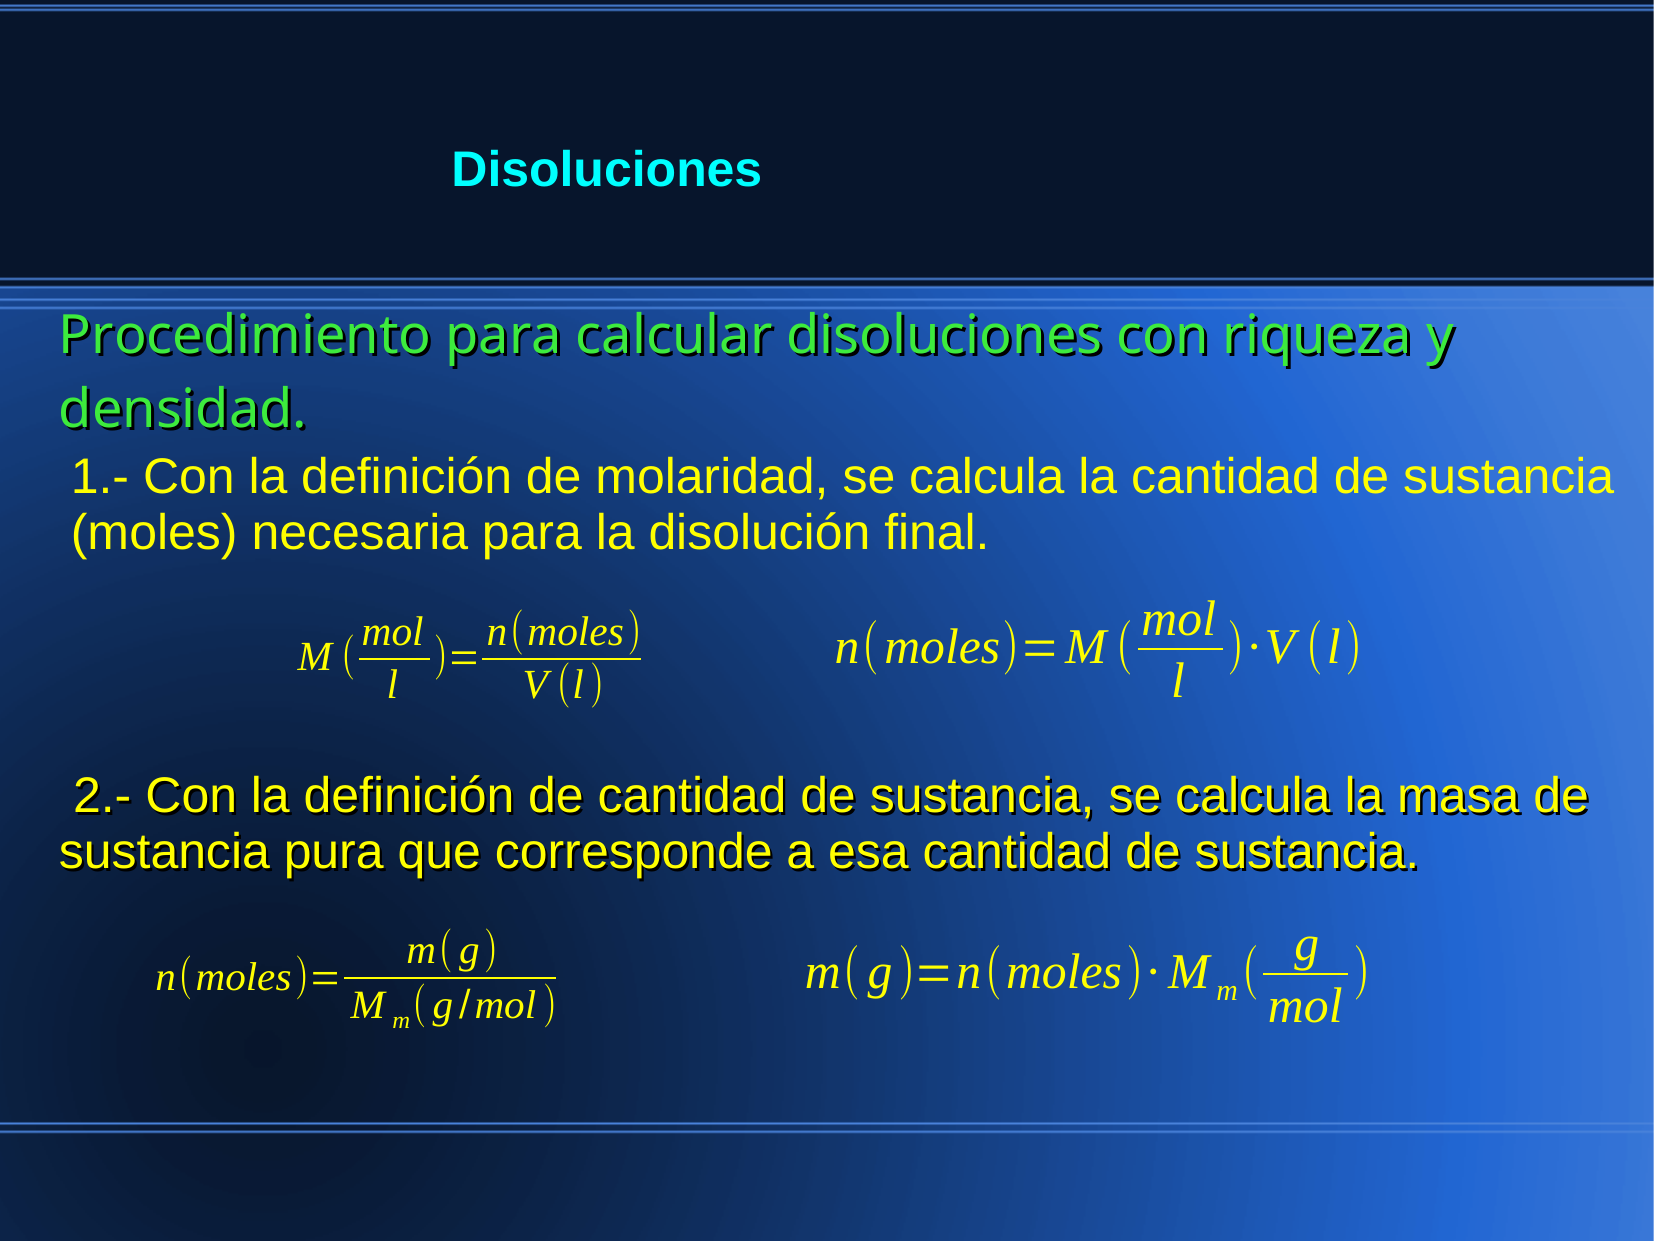

Disoluciones
Procedimiento para calcular disoluciones con riqueza y densidad.
# 1.- Con la definición de molaridad, se calcula la cantidad de sustancia (moles) necesaria para la disolución final.
 2.- Con la definición de cantidad de sustancia, se calcula la masa de sustancia pura que corresponde a esa cantidad de sustancia.